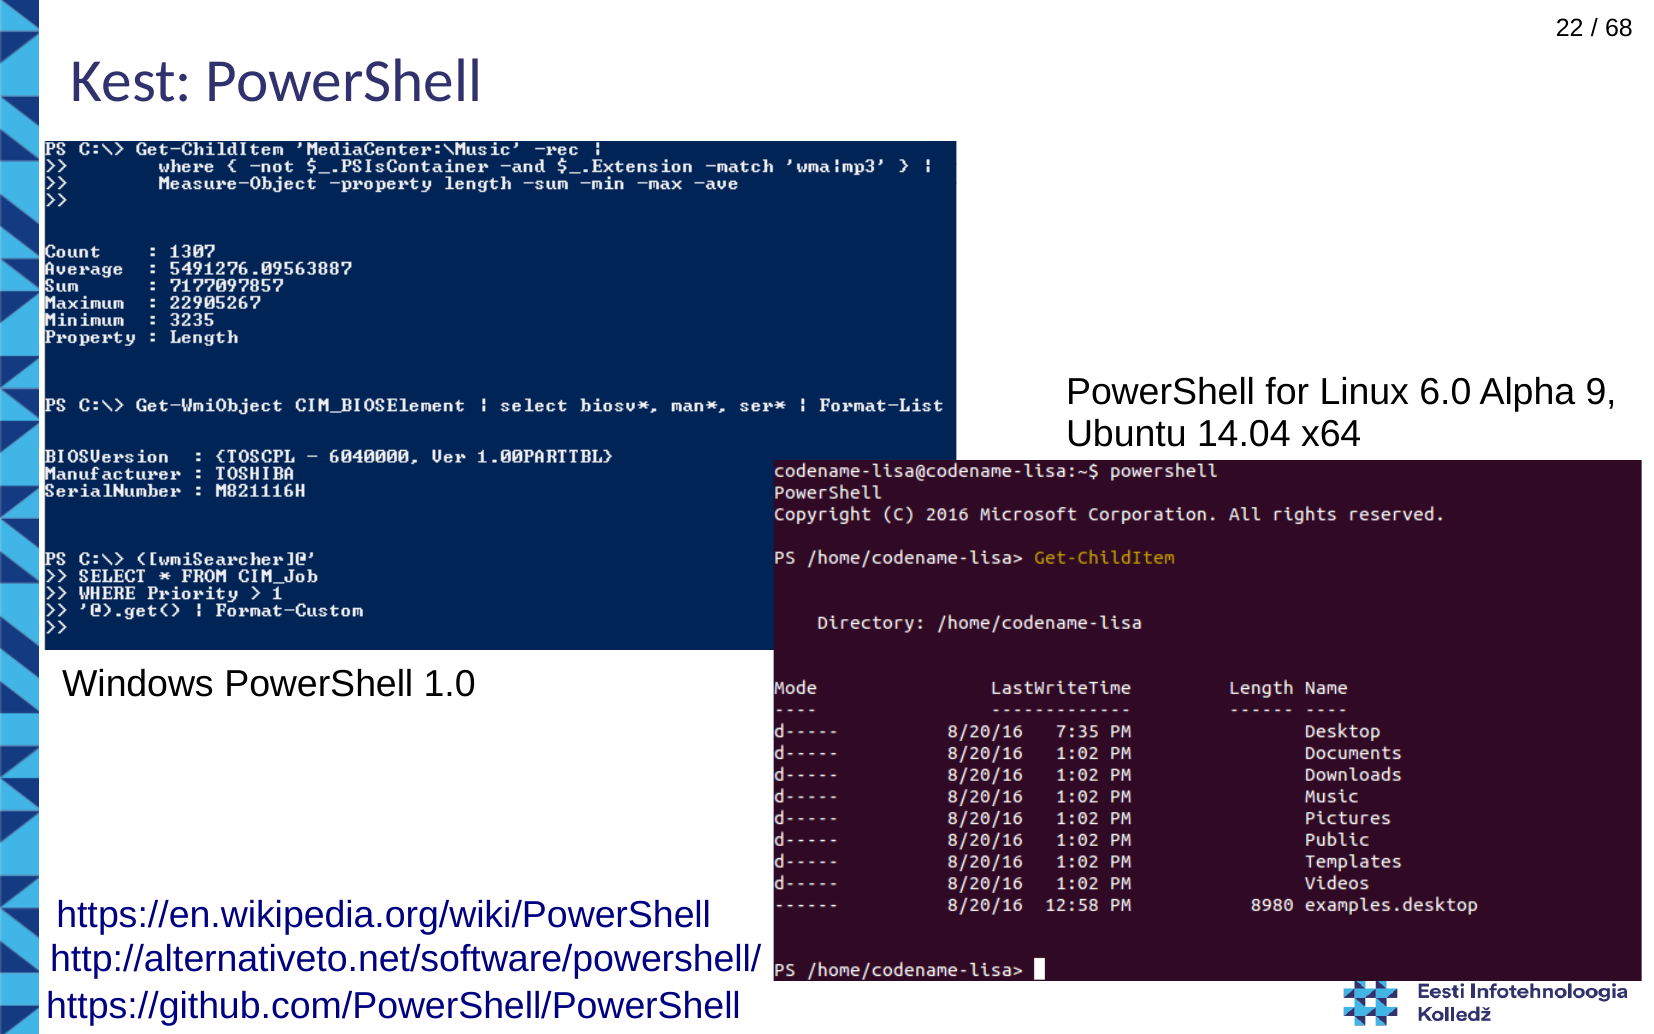

# Kest: PowerShell
PowerShell for Linux 6.0 Alpha 9, Ubuntu 14.04 x64
Windows PowerShell 1.0
https://en.wikipedia.org/wiki/PowerShell
http://alternativeto.net/software/powershell/
https://github.com/PowerShell/PowerShell